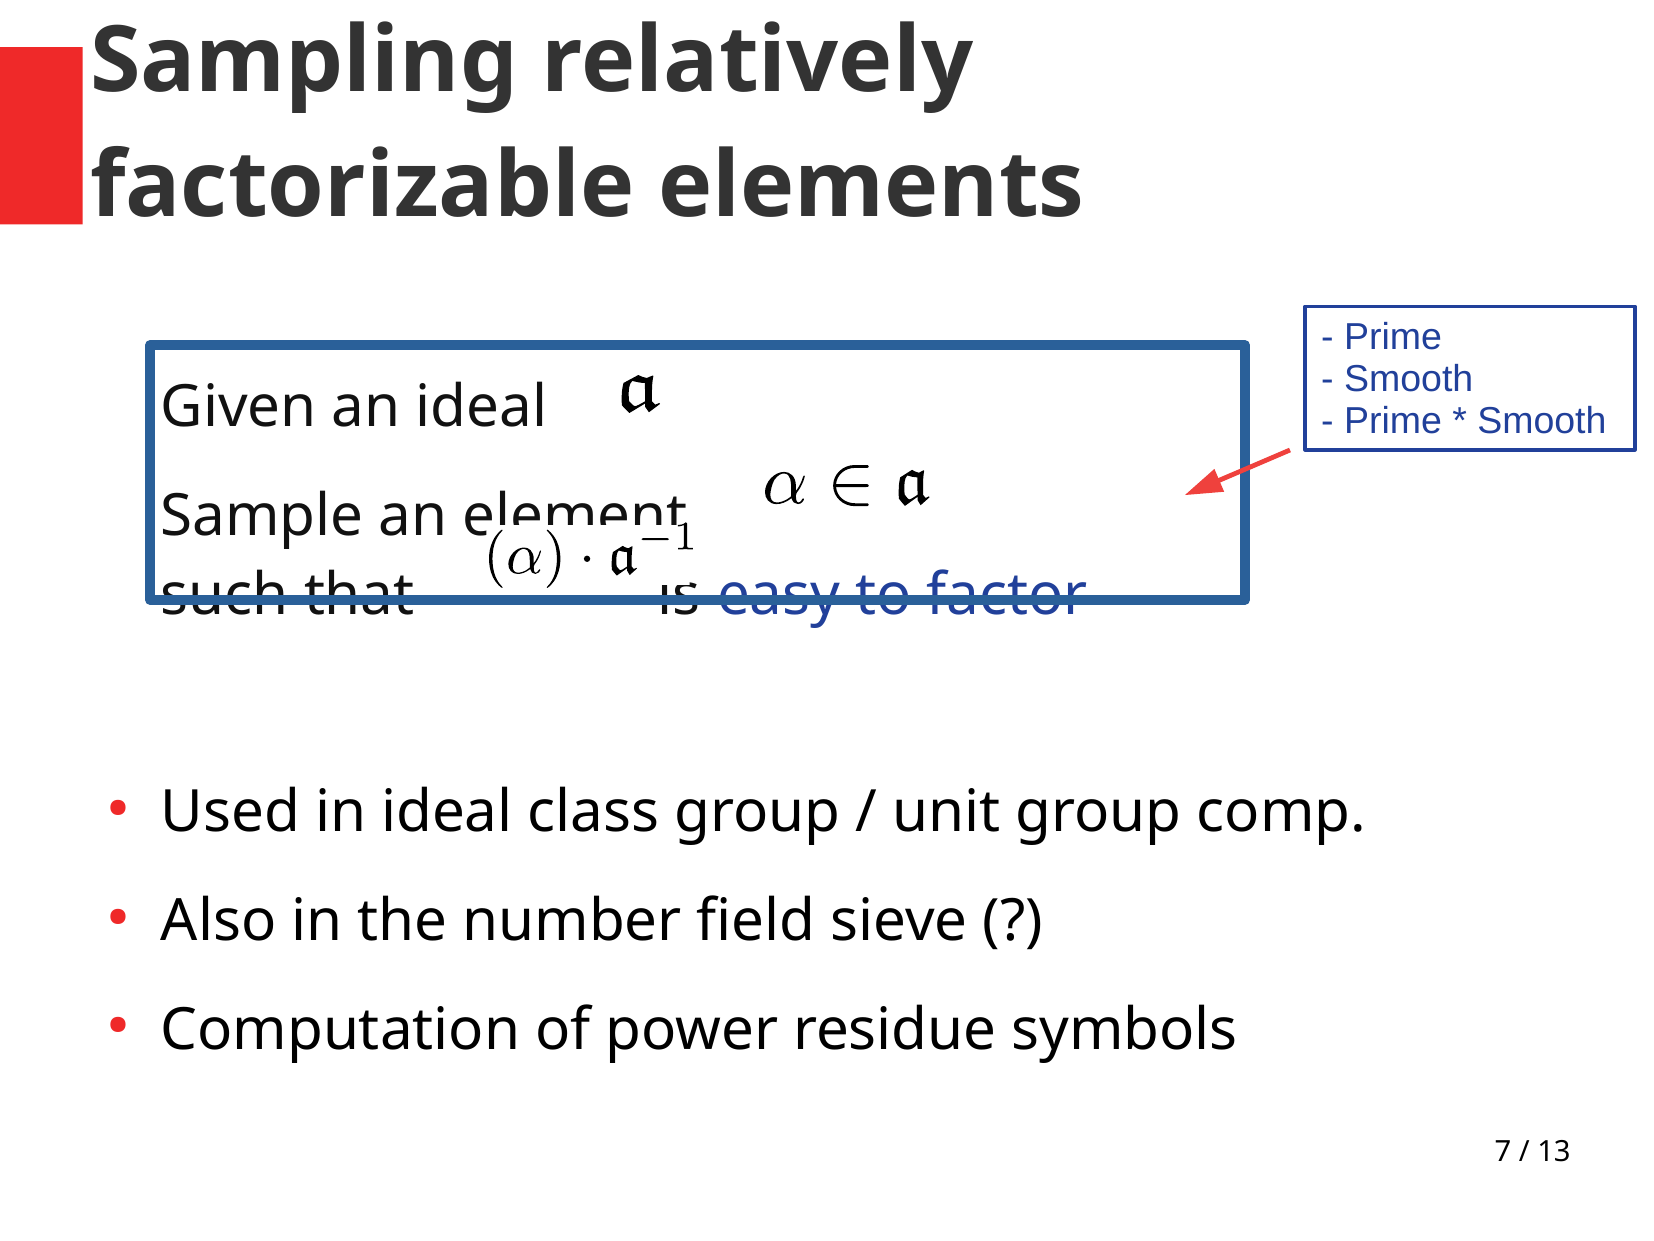

Sampling relatively factorizable elements
# Given an ideal
Sample an element
such that is easy to factor
Used in ideal class group / unit group comp.
Also in the number field sieve (?)
Computation of power residue symbols
- Prime
- Smooth
- Prime * Smooth
7